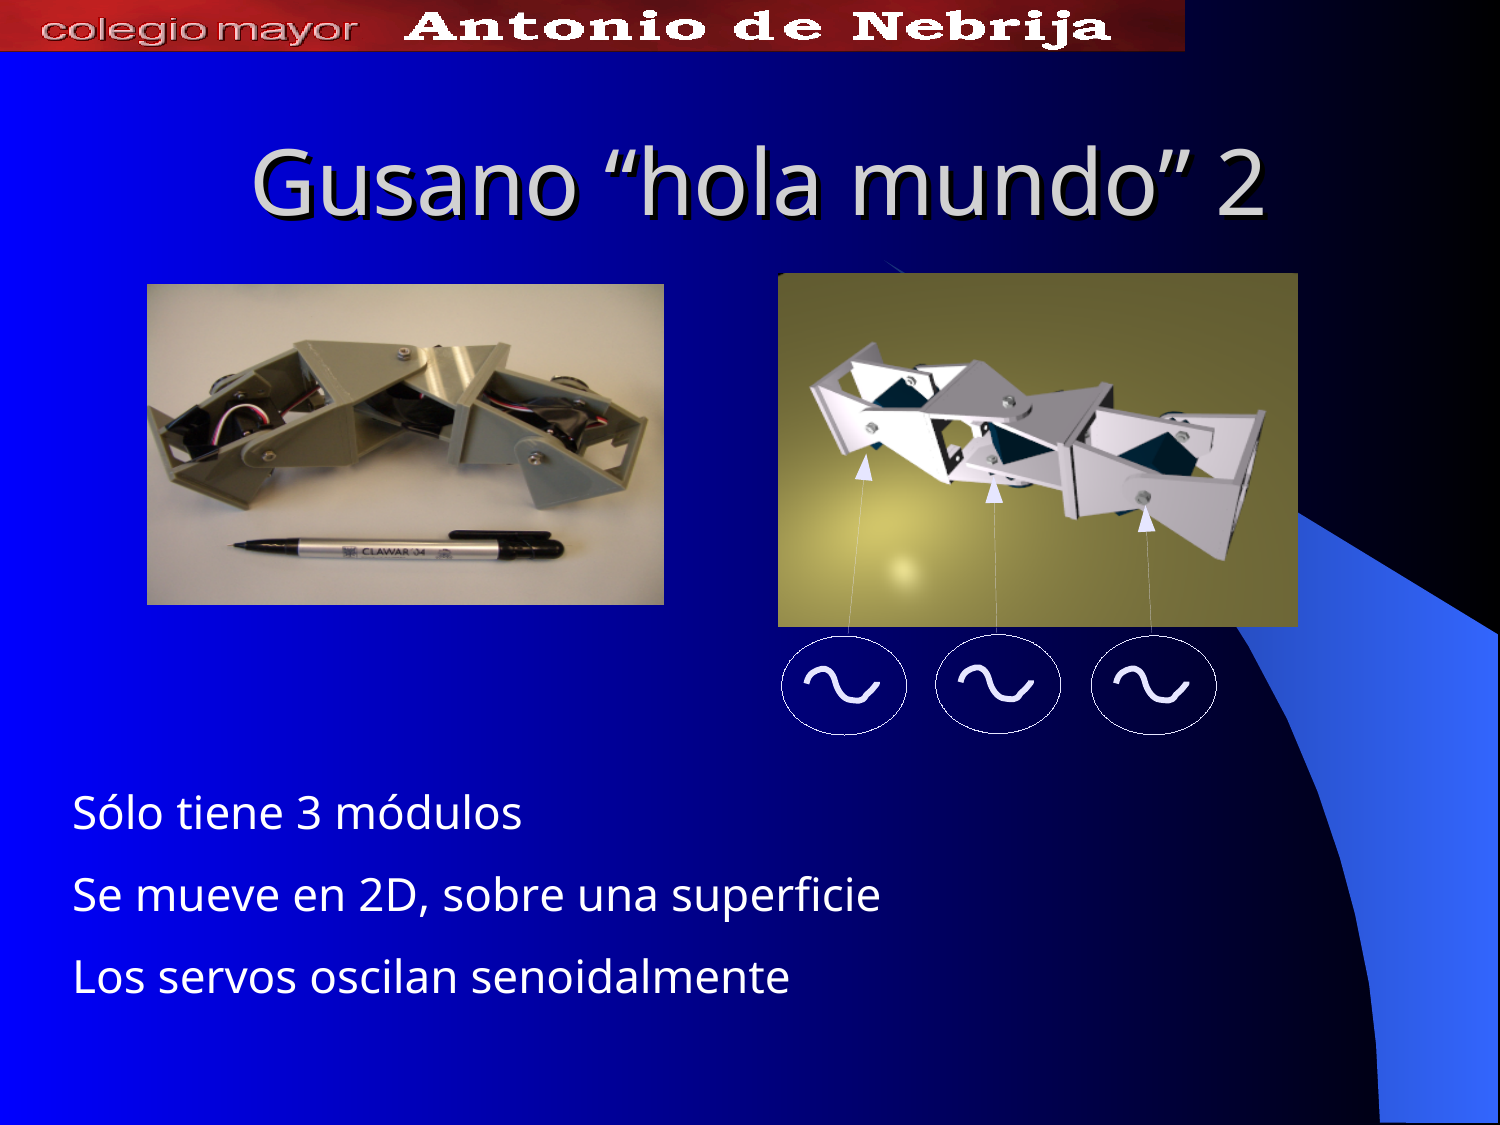

# Gusano “hola mundo” 2
Sólo tiene 3 módulos
Se mueve en 2D, sobre una superficie
Los servos oscilan senoidalmente